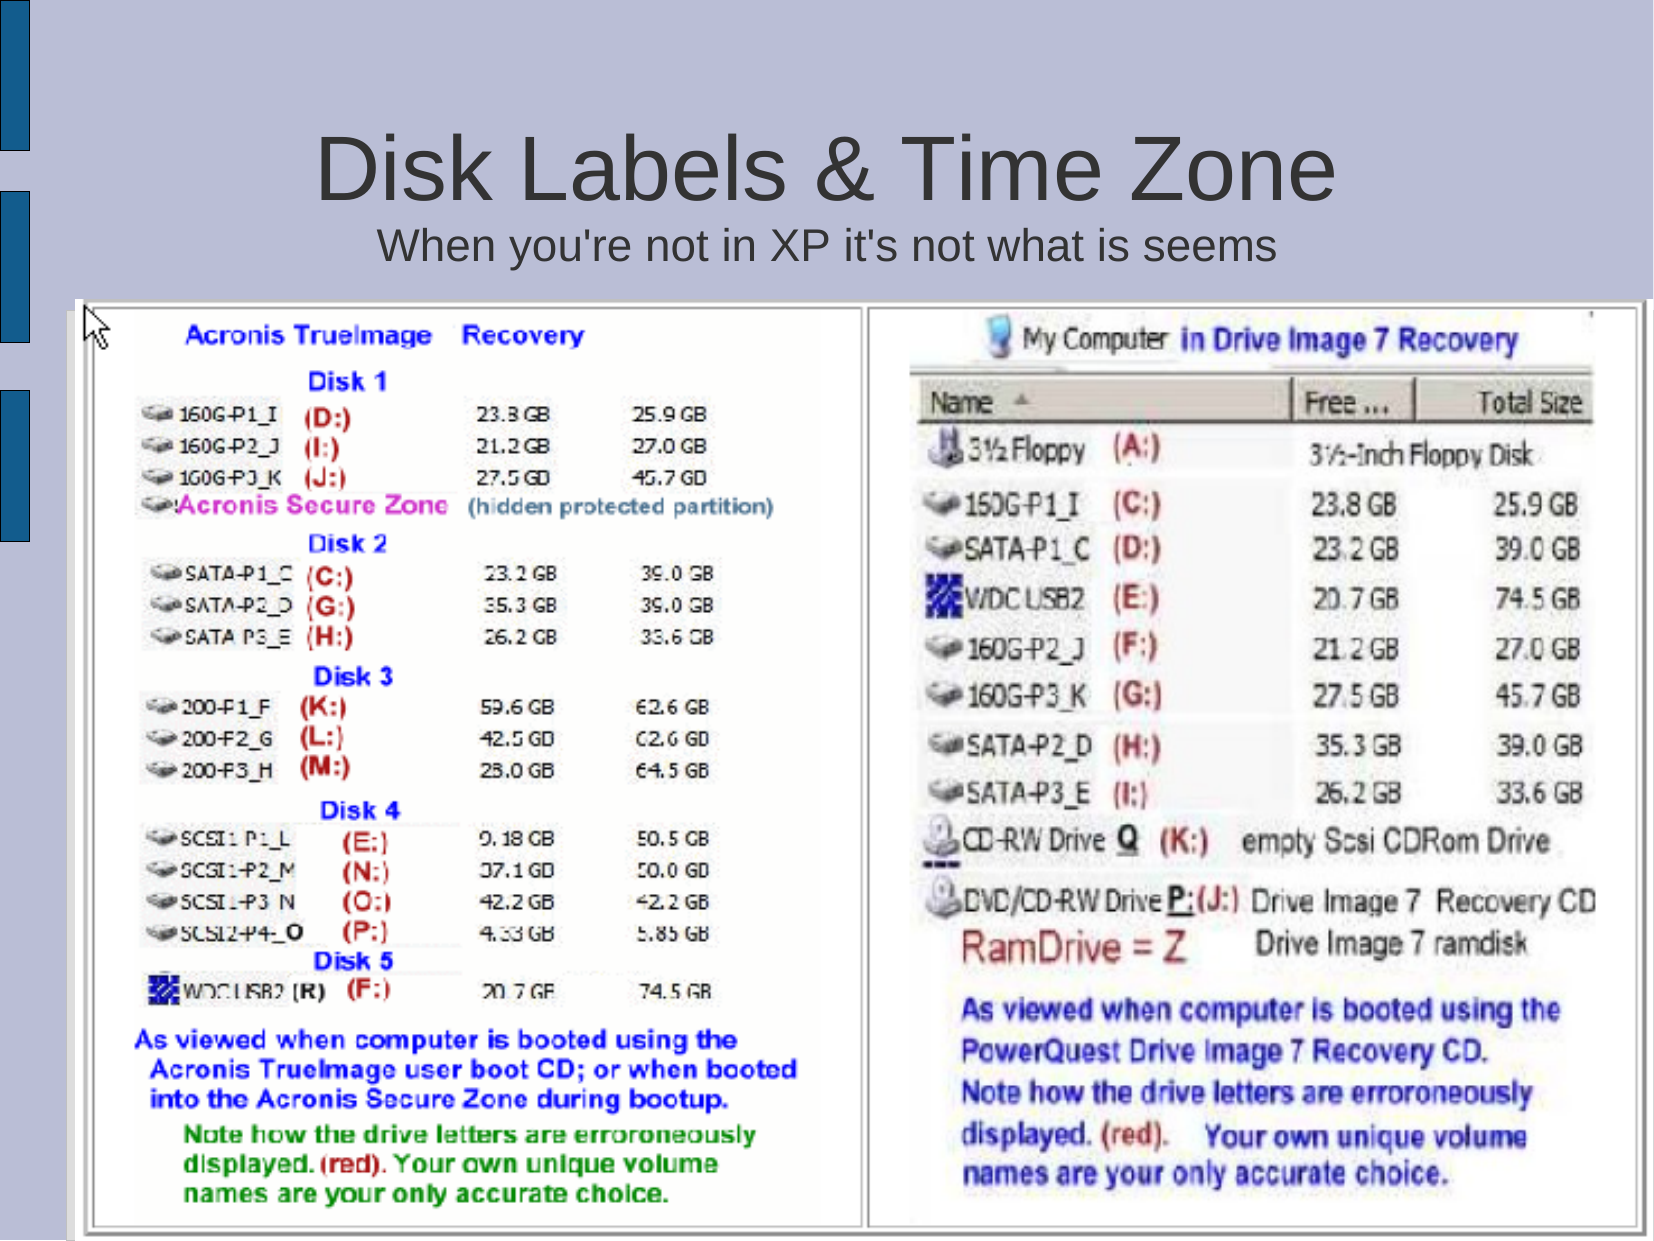

# Disk Labels & Time Zone When you're not in XP it's not what is seems